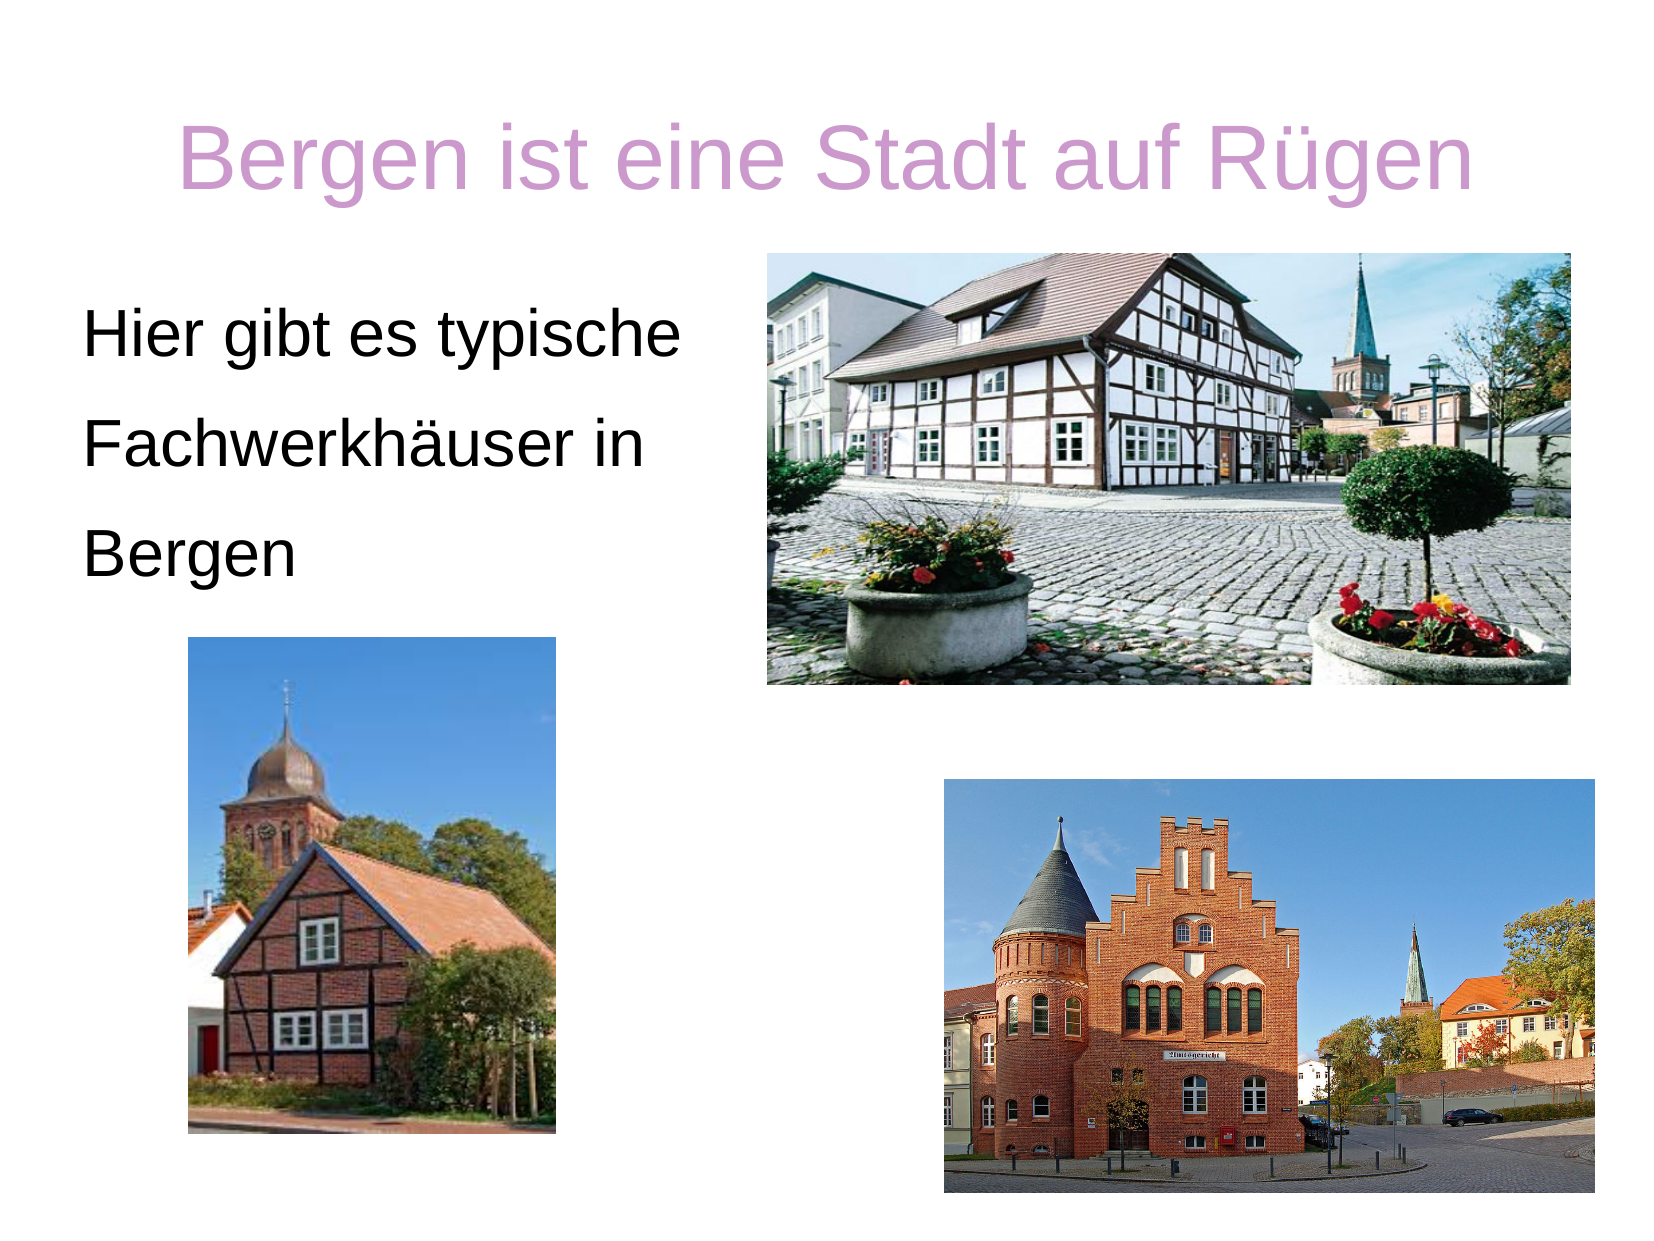

# Bergen ist eine Stadt auf Rügen
Hier gibt es typische
Fachwerkhäuser in
Bergen